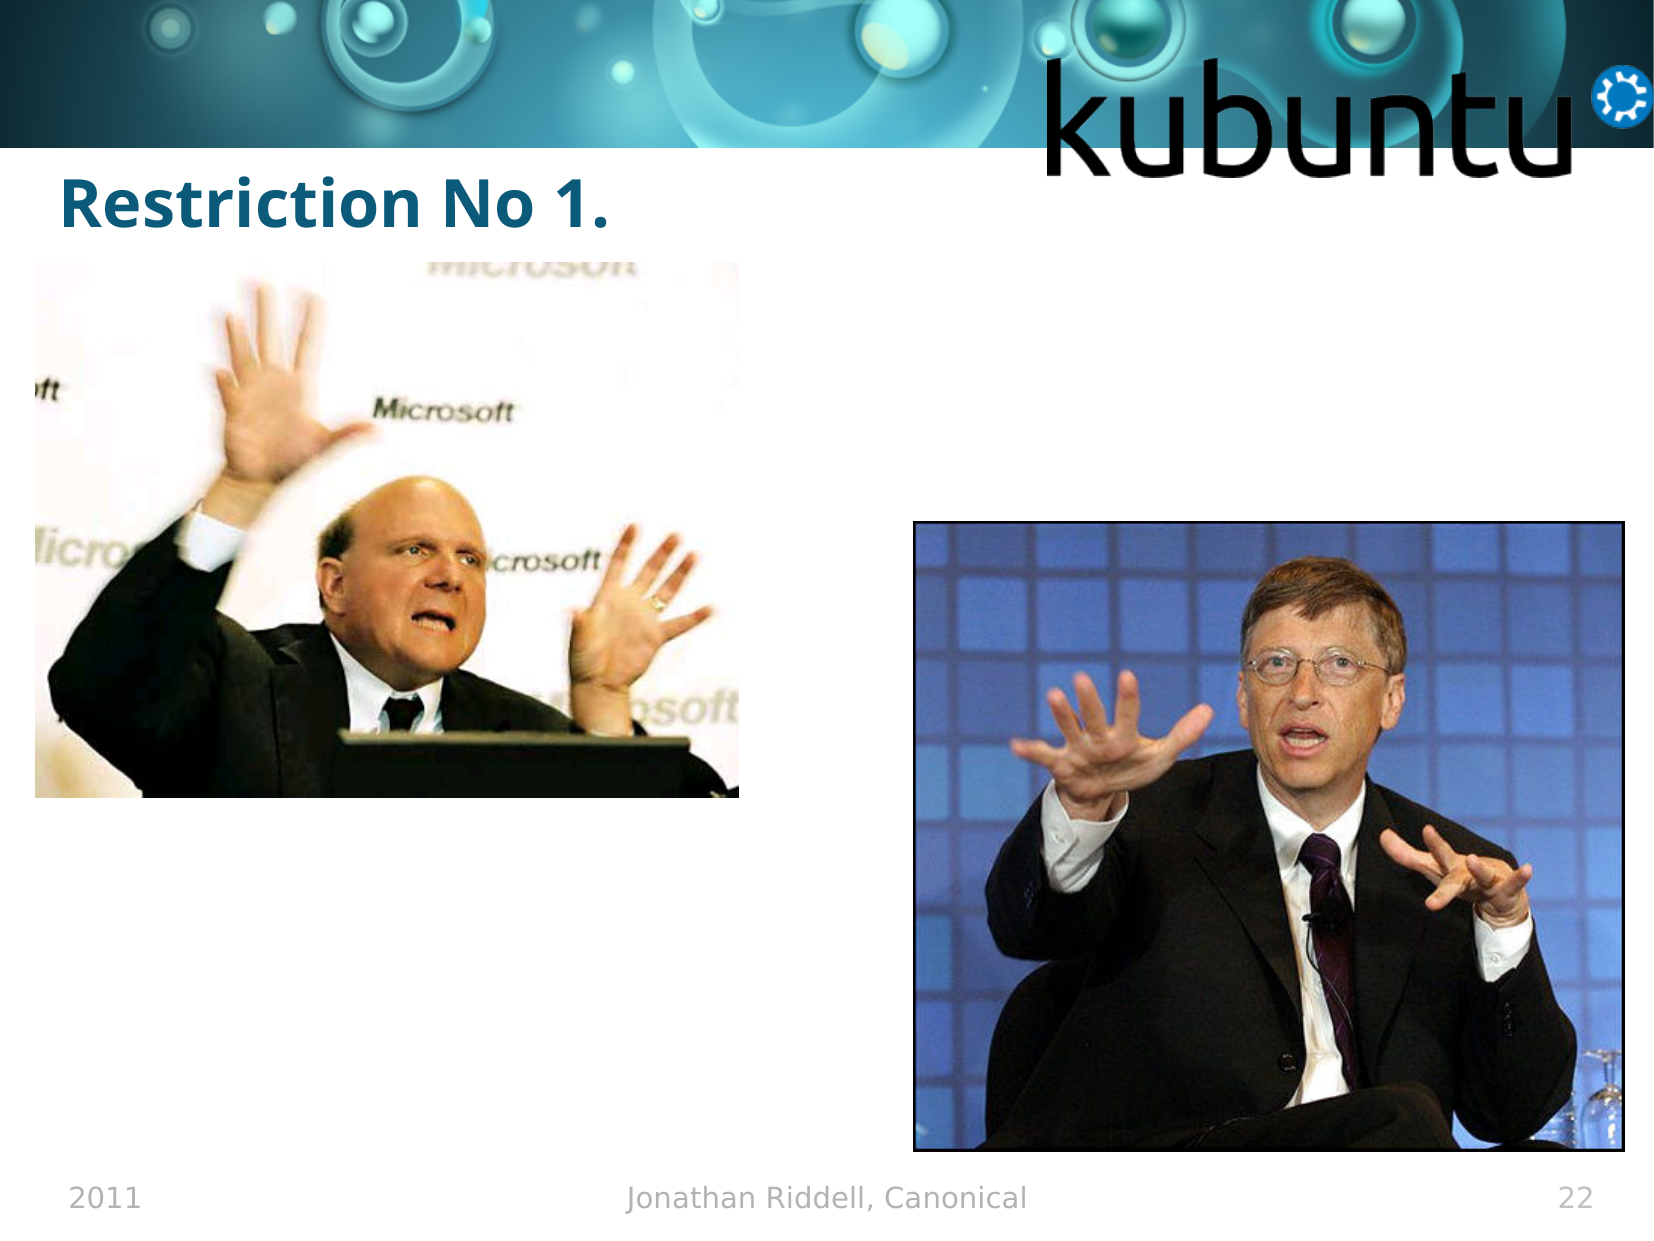

# Restriction No 1.
Name
www.kde.org
22